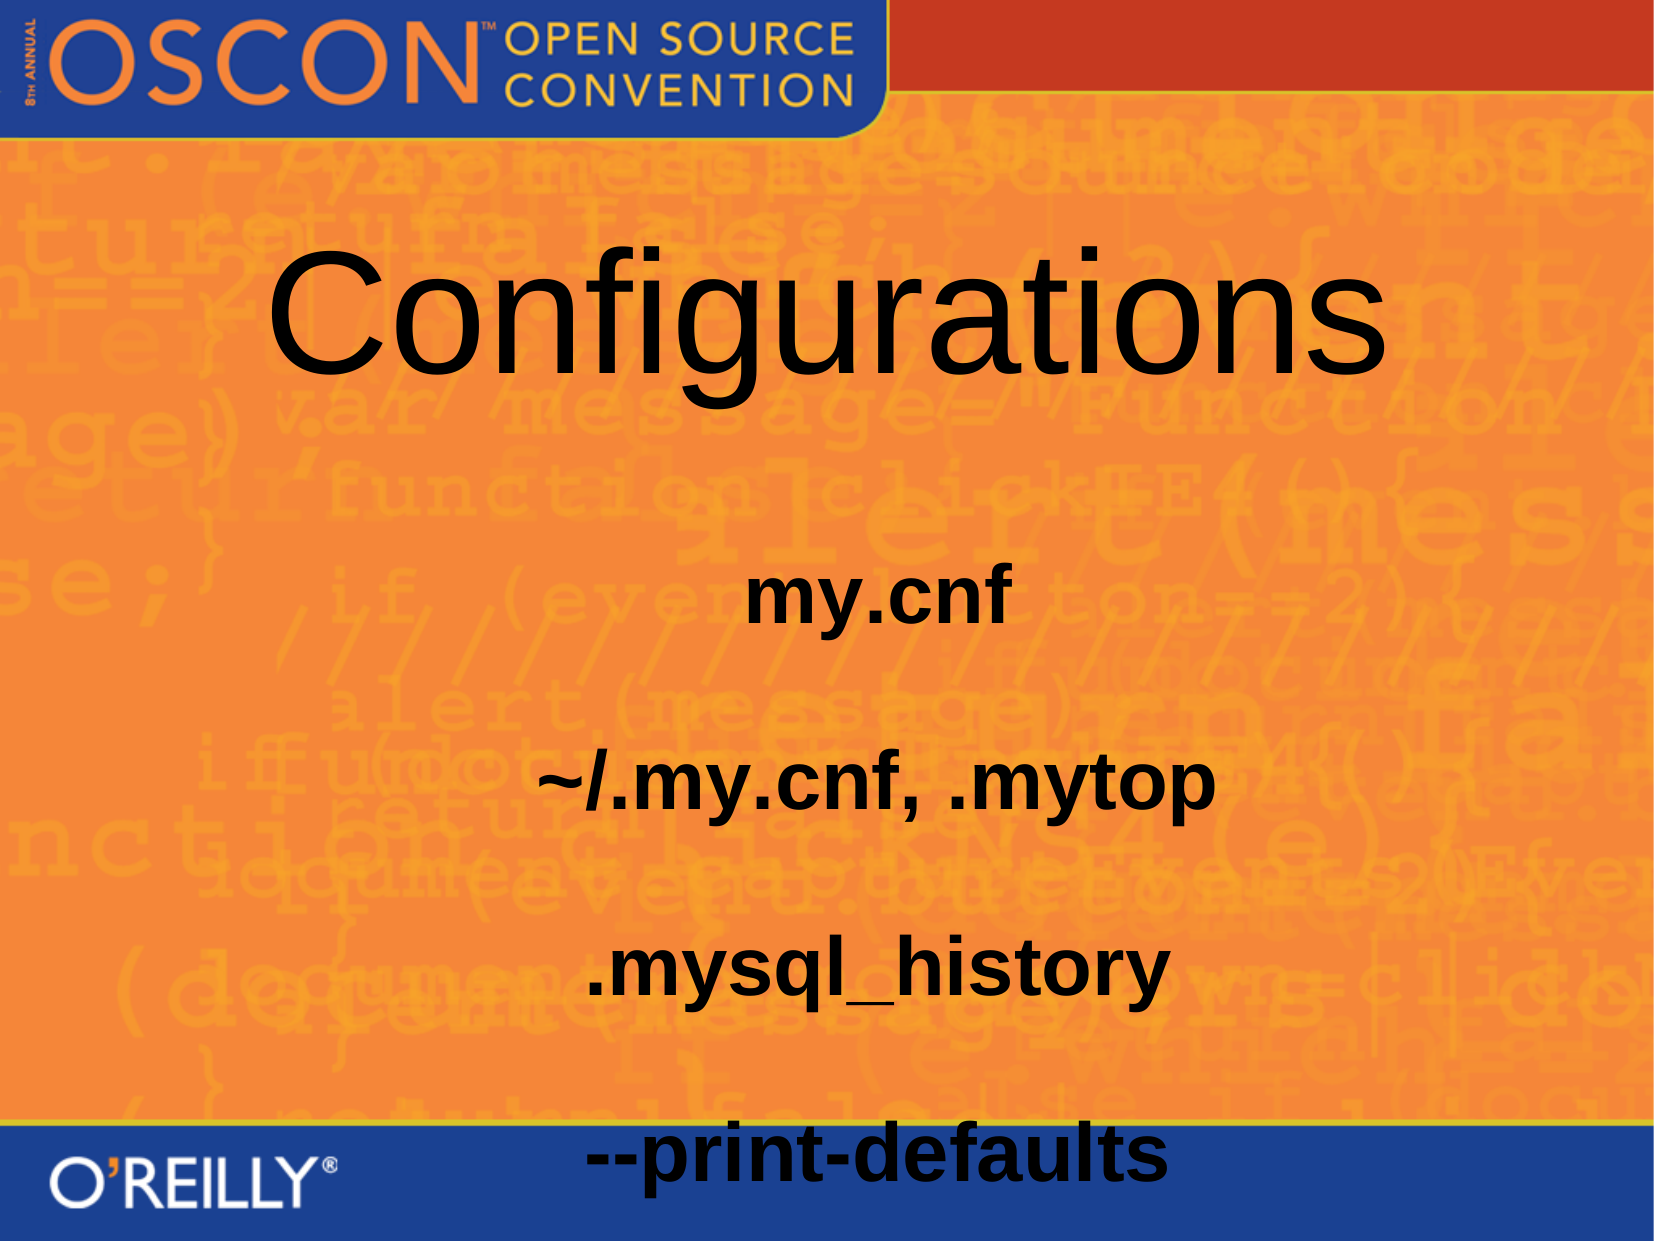

# Configurations
my.cnf
~/.my.cnf, .mytop
.mysql_history
--print-defaults